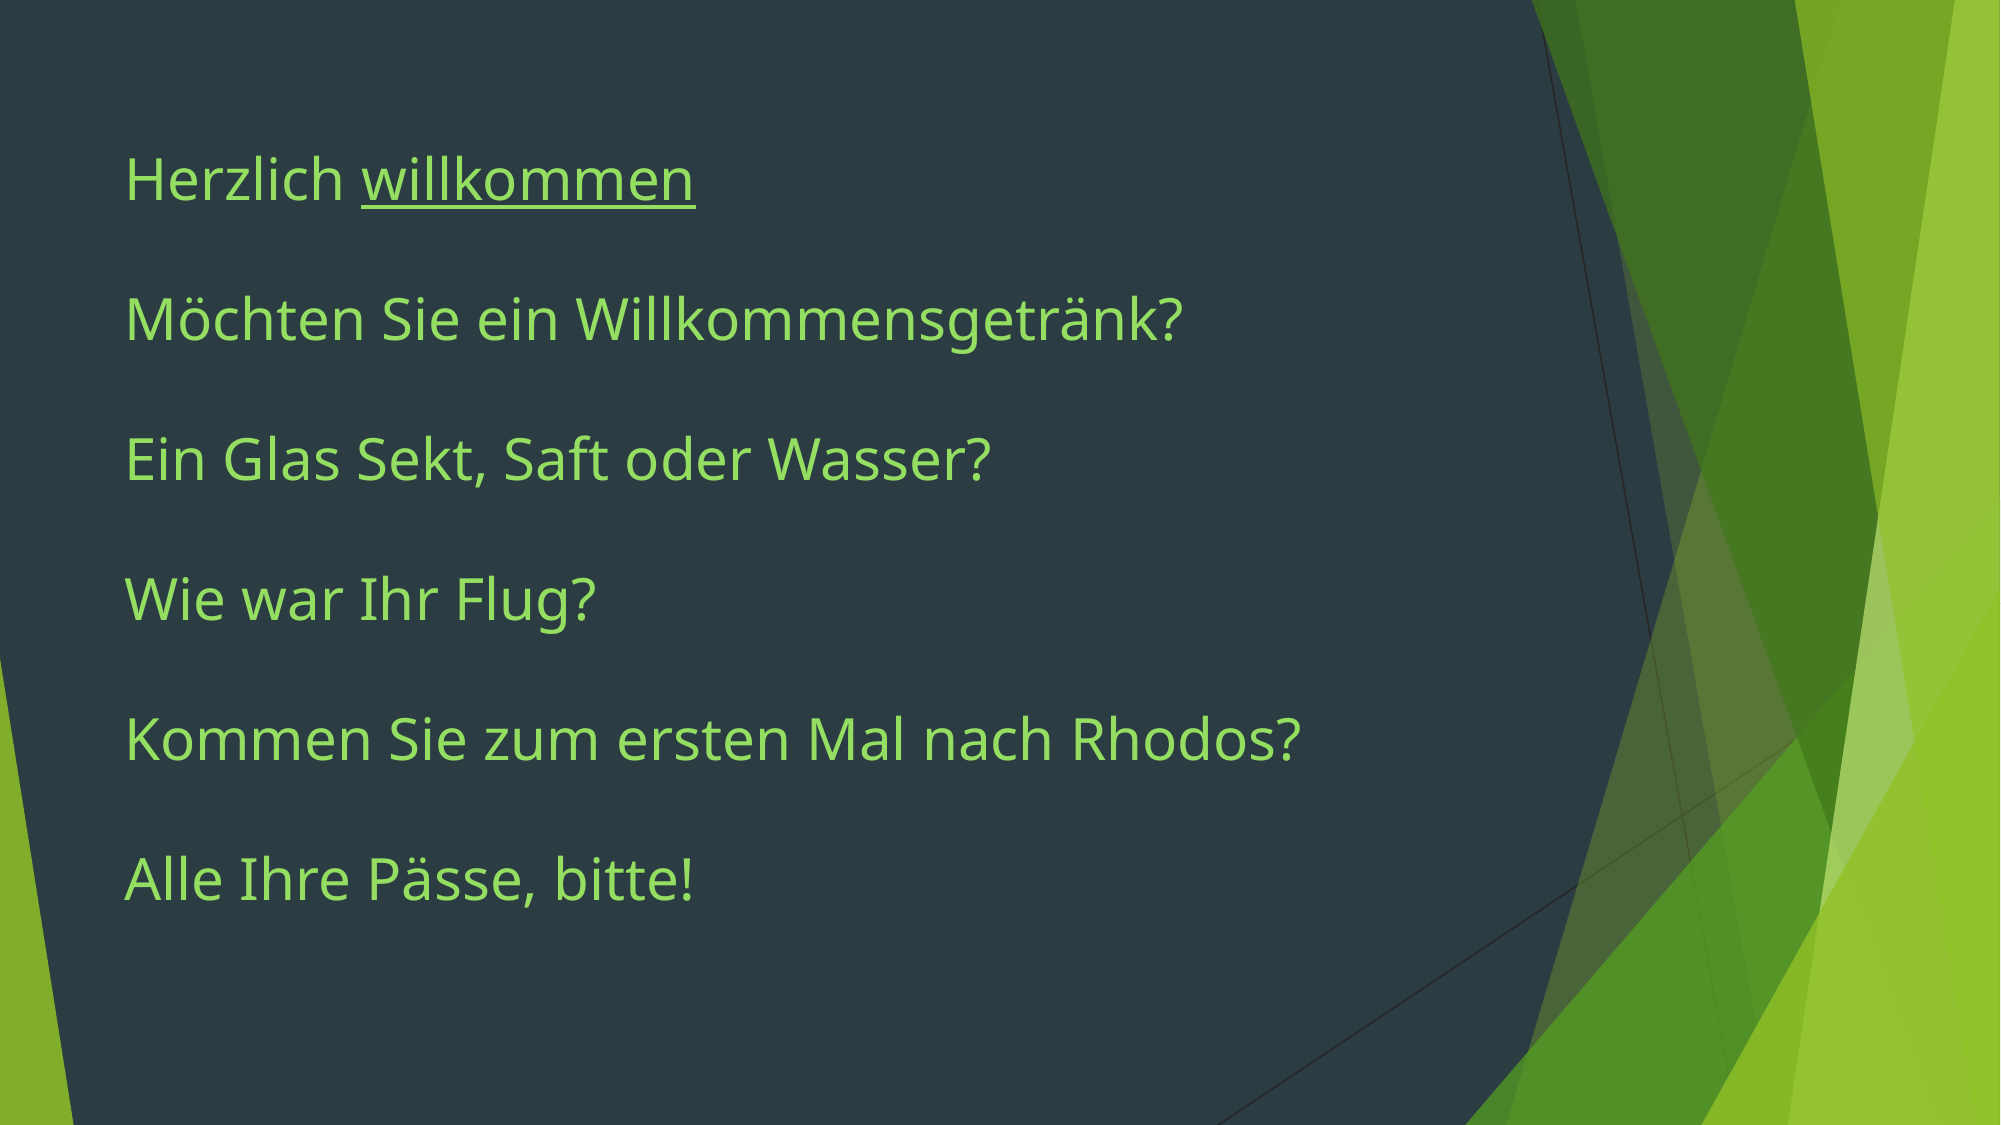

Herzlich willkommen
Möchten Sie ein Willkommensgetränk?
Ein Glas Sekt, Saft oder Wasser?
Wie war Ihr Flug?
Kommen Sie zum ersten Mal nach Rhodos?
Alle Ihre Pässe, bitte!